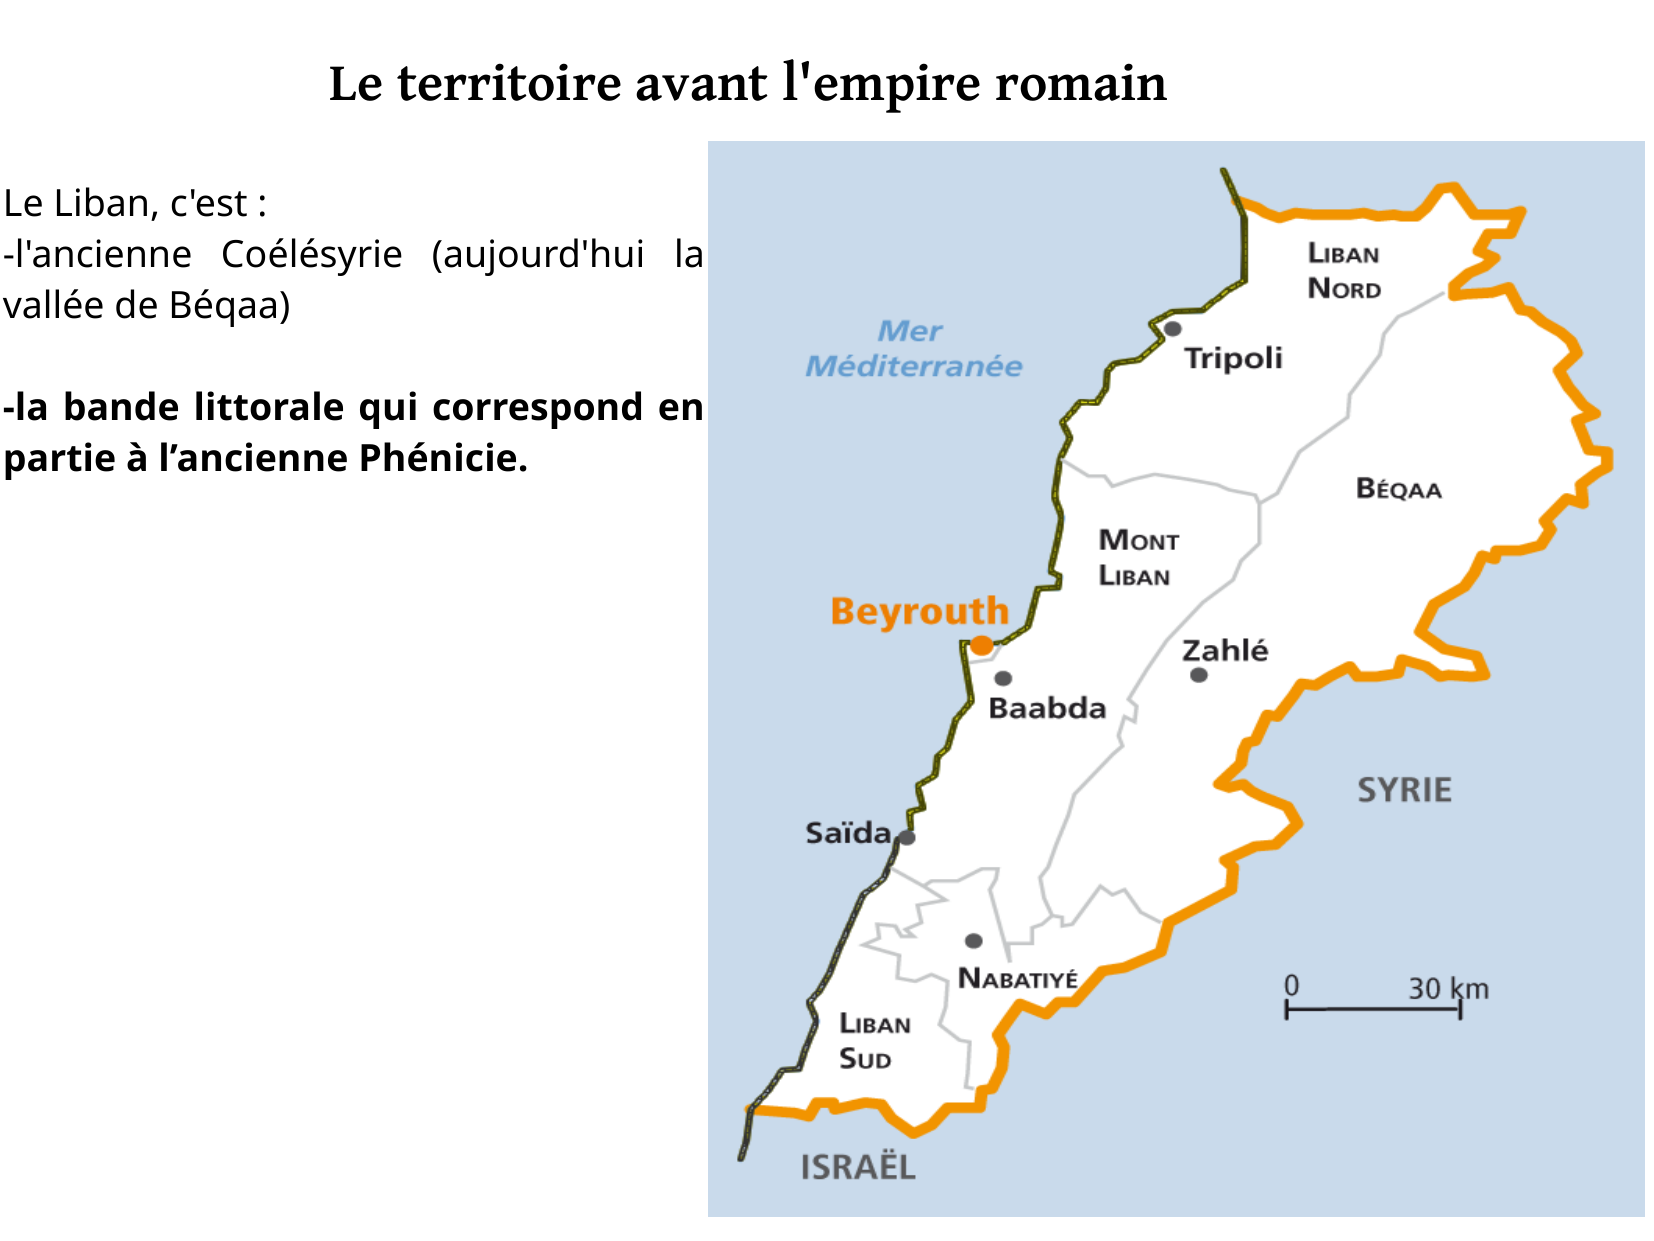

Le territoire avant l'empire romain
Le Liban, c'est :
-l'ancienne Coélésyrie (aujourd'hui la vallée de Béqaa)
-la bande littorale qui correspond en partie à l’ancienne Phénicie.